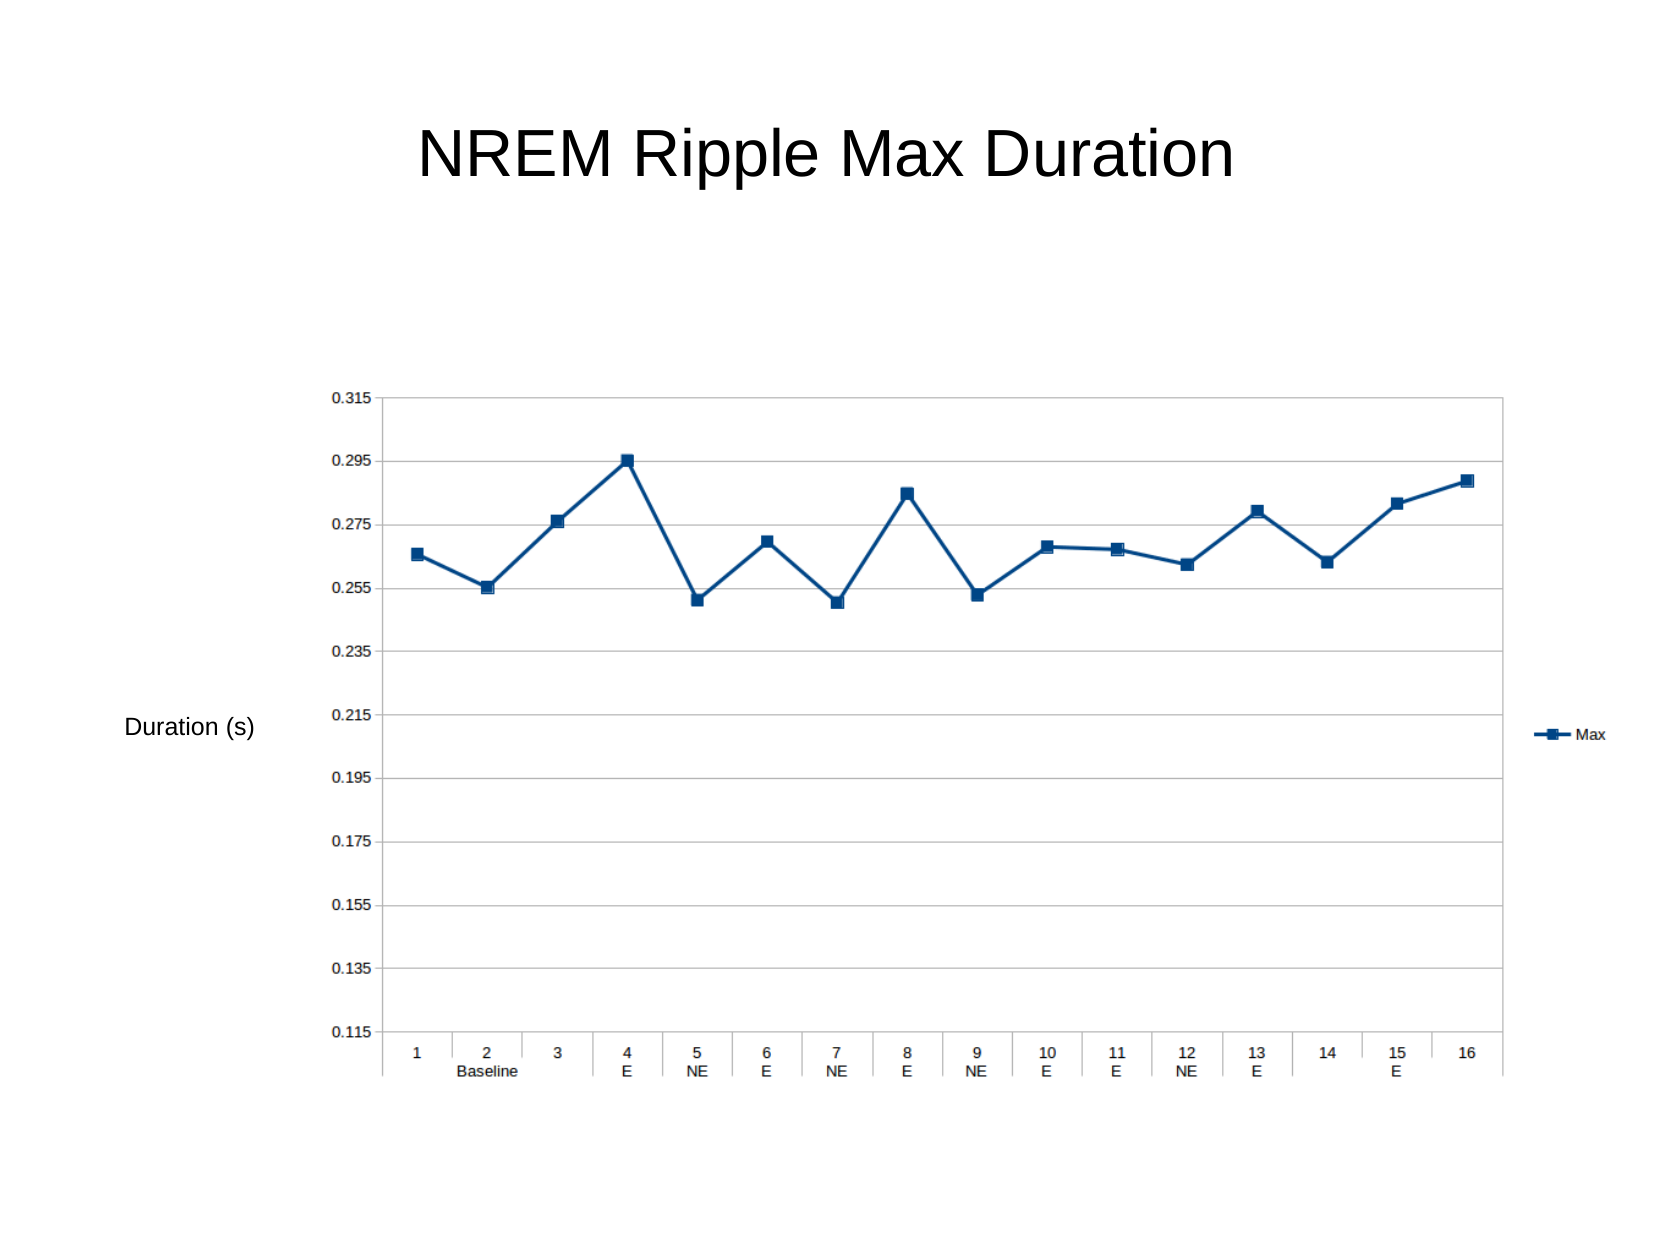

# NREM Ripple Max Duration
Duration (s)